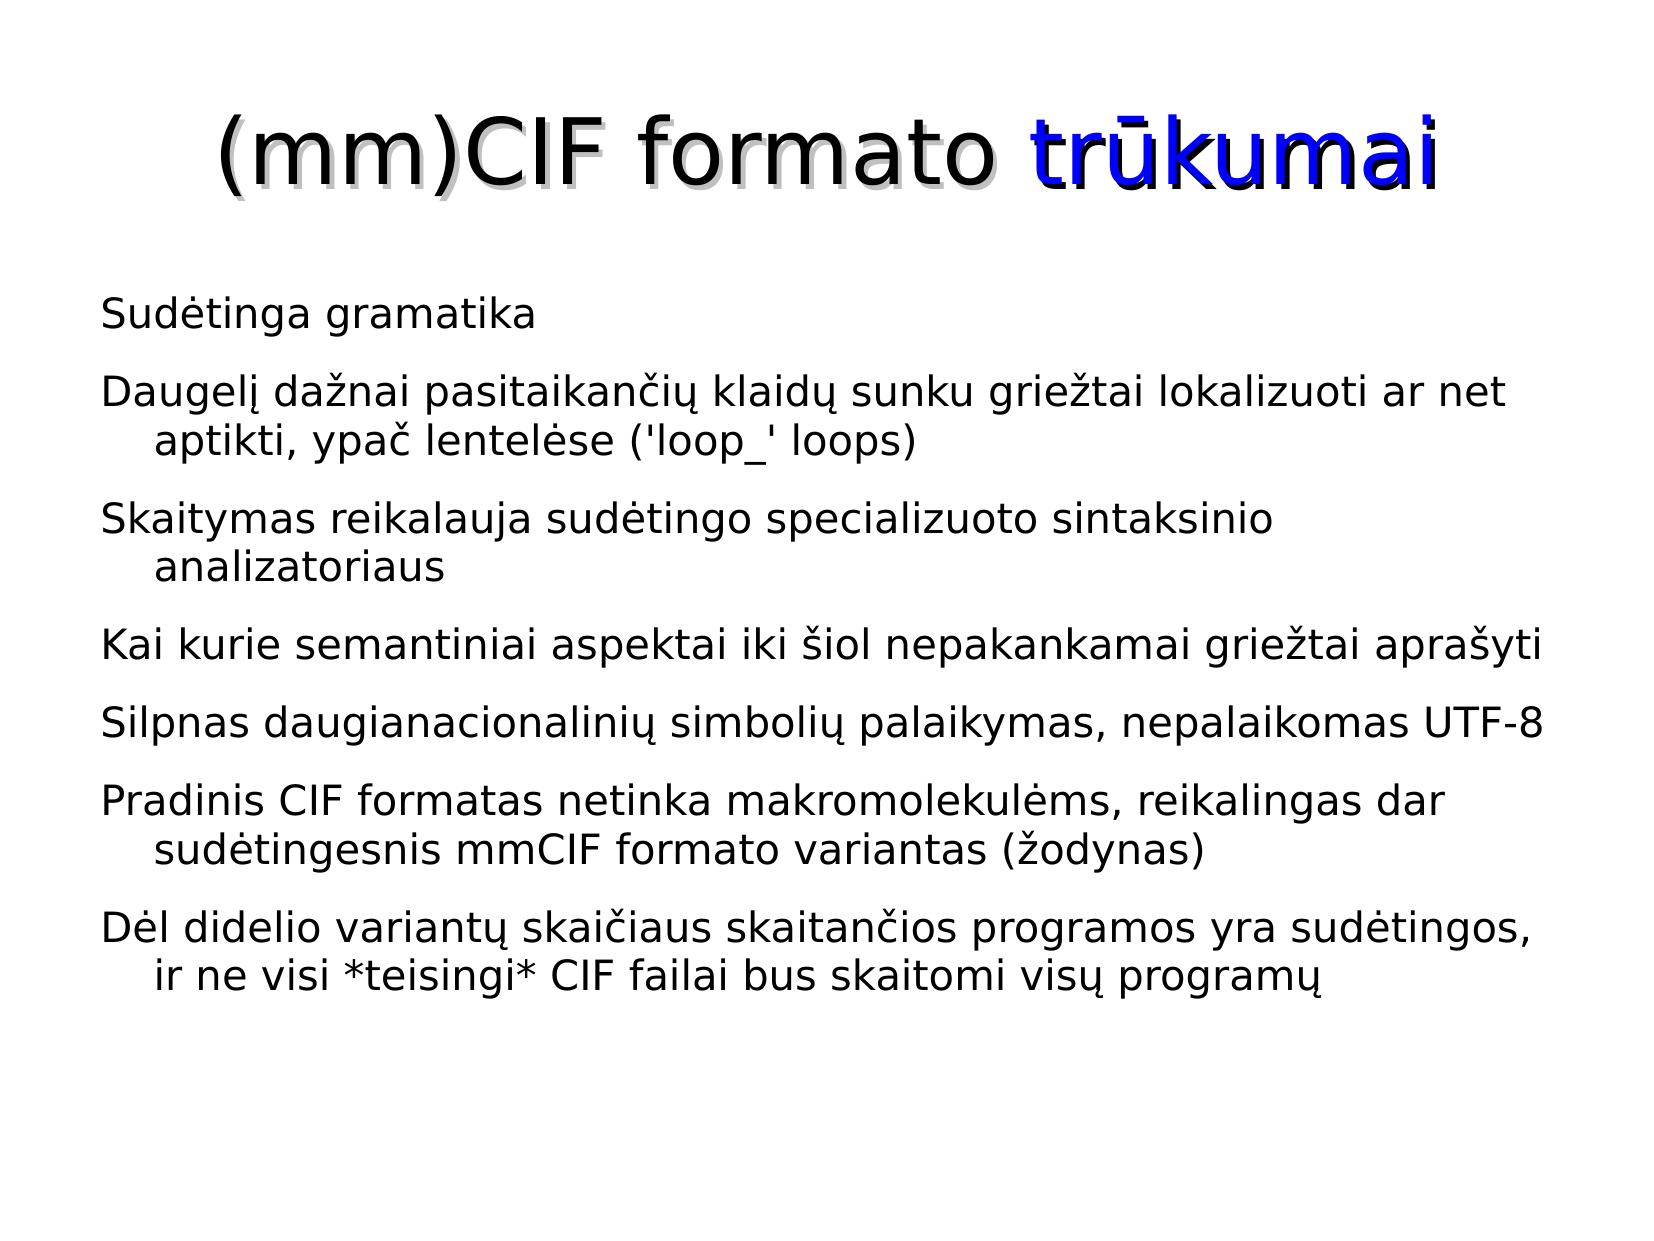

# (mm)CIF formato trūkumai
Sudėtinga gramatika
Daugelį dažnai pasitaikančių klaidų sunku griežtai lokalizuoti ar net aptikti, ypač lentelėse ('loop_' loops)
Skaitymas reikalauja sudėtingo specializuoto sintaksinio analizatoriaus
Kai kurie semantiniai aspektai iki šiol nepakankamai griežtai aprašyti
Silpnas daugianacionalinių simbolių palaikymas, nepalaikomas UTF-8
Pradinis CIF formatas netinka makromolekulėms, reikalingas dar sudėtingesnis mmCIF formato variantas (žodynas)
Dėl didelio variantų skaičiaus skaitančios programos yra sudėtingos, ir ne visi *teisingi* CIF failai bus skaitomi visų programų